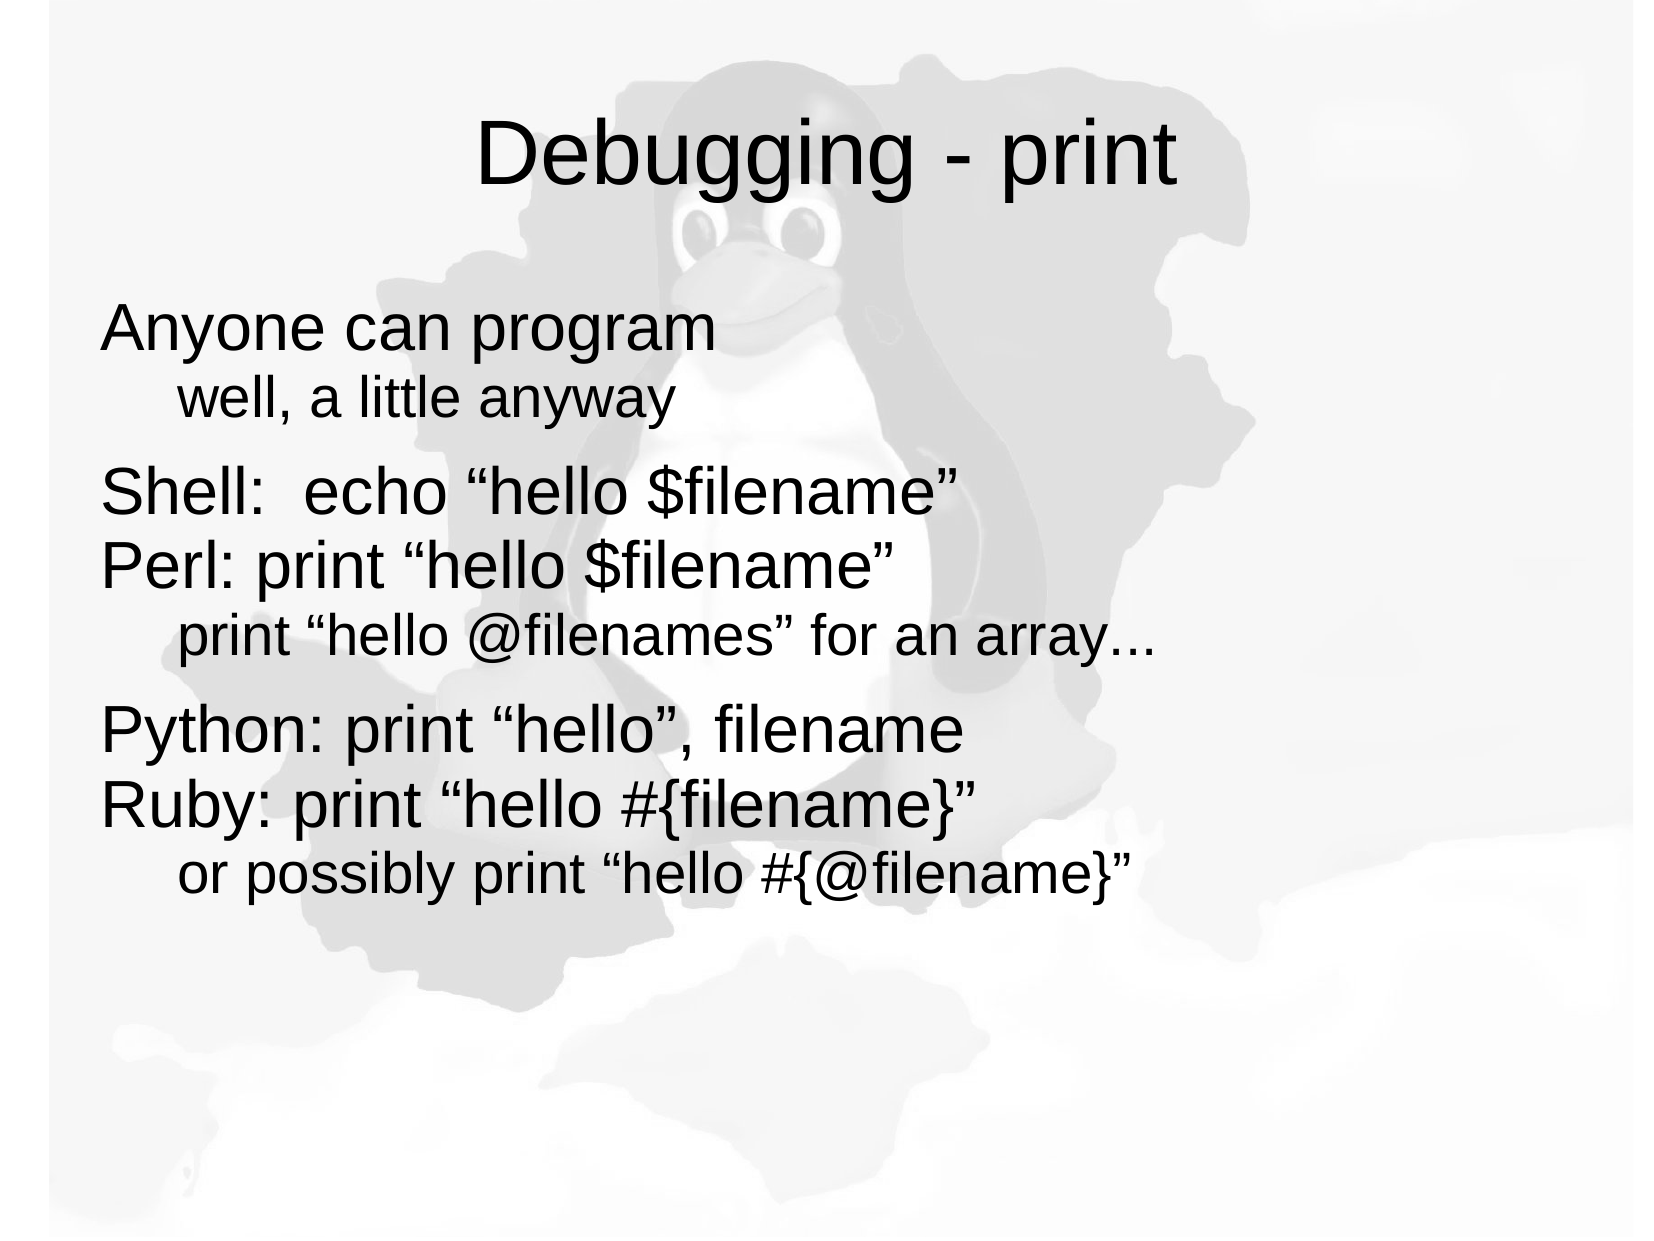

# Debugging - print
Anyone can program
well, a little anyway
Shell: echo “hello $filename”
Perl: print “hello $filename”
print “hello @filenames” for an array...
Python: print “hello”, filename
Ruby: print “hello #{filename}”
or possibly print “hello #{@filename}”